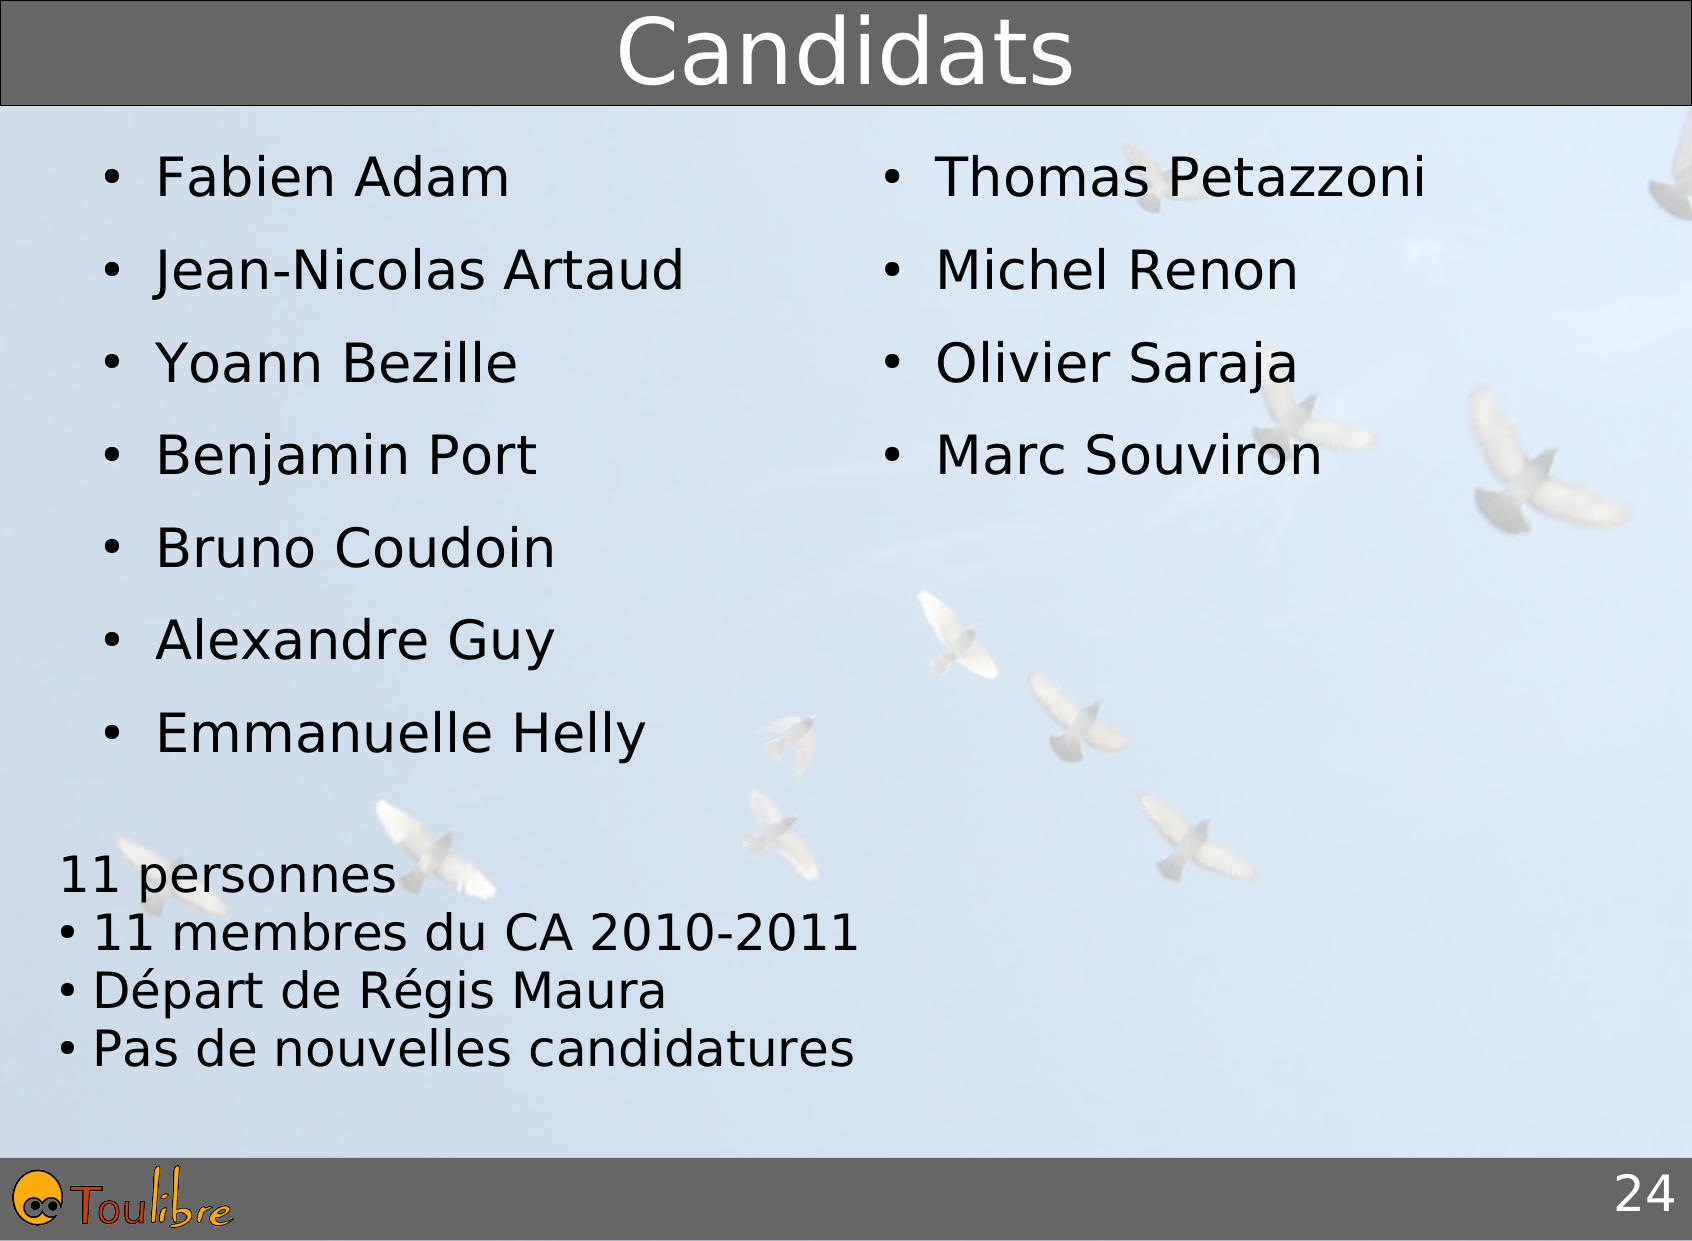

# Candidats
Fabien Adam
Jean-Nicolas Artaud
Yoann Bezille
Benjamin Port
Bruno Coudoin
Alexandre Guy
Emmanuelle Helly
Thomas Petazzoni
Michel Renon
Olivier Saraja
Marc Souviron
11 personnes
 11 membres du CA 2010-2011
 Départ de Régis Maura
 Pas de nouvelles candidatures